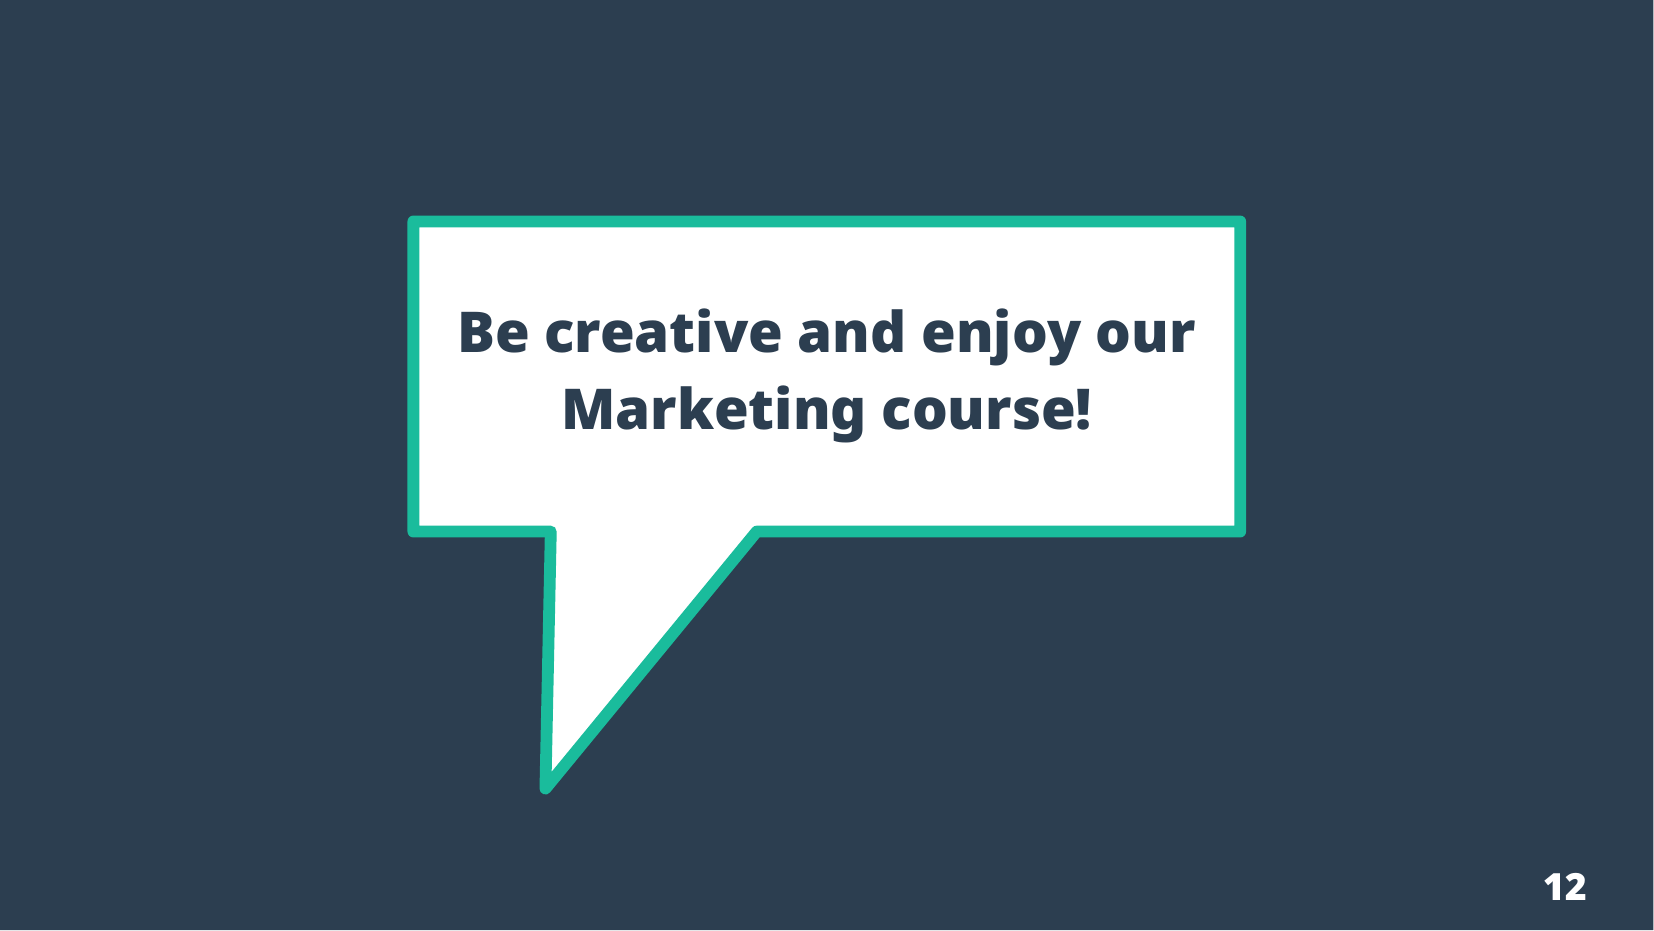

# Be creative and enjoy our Marketing course!
12